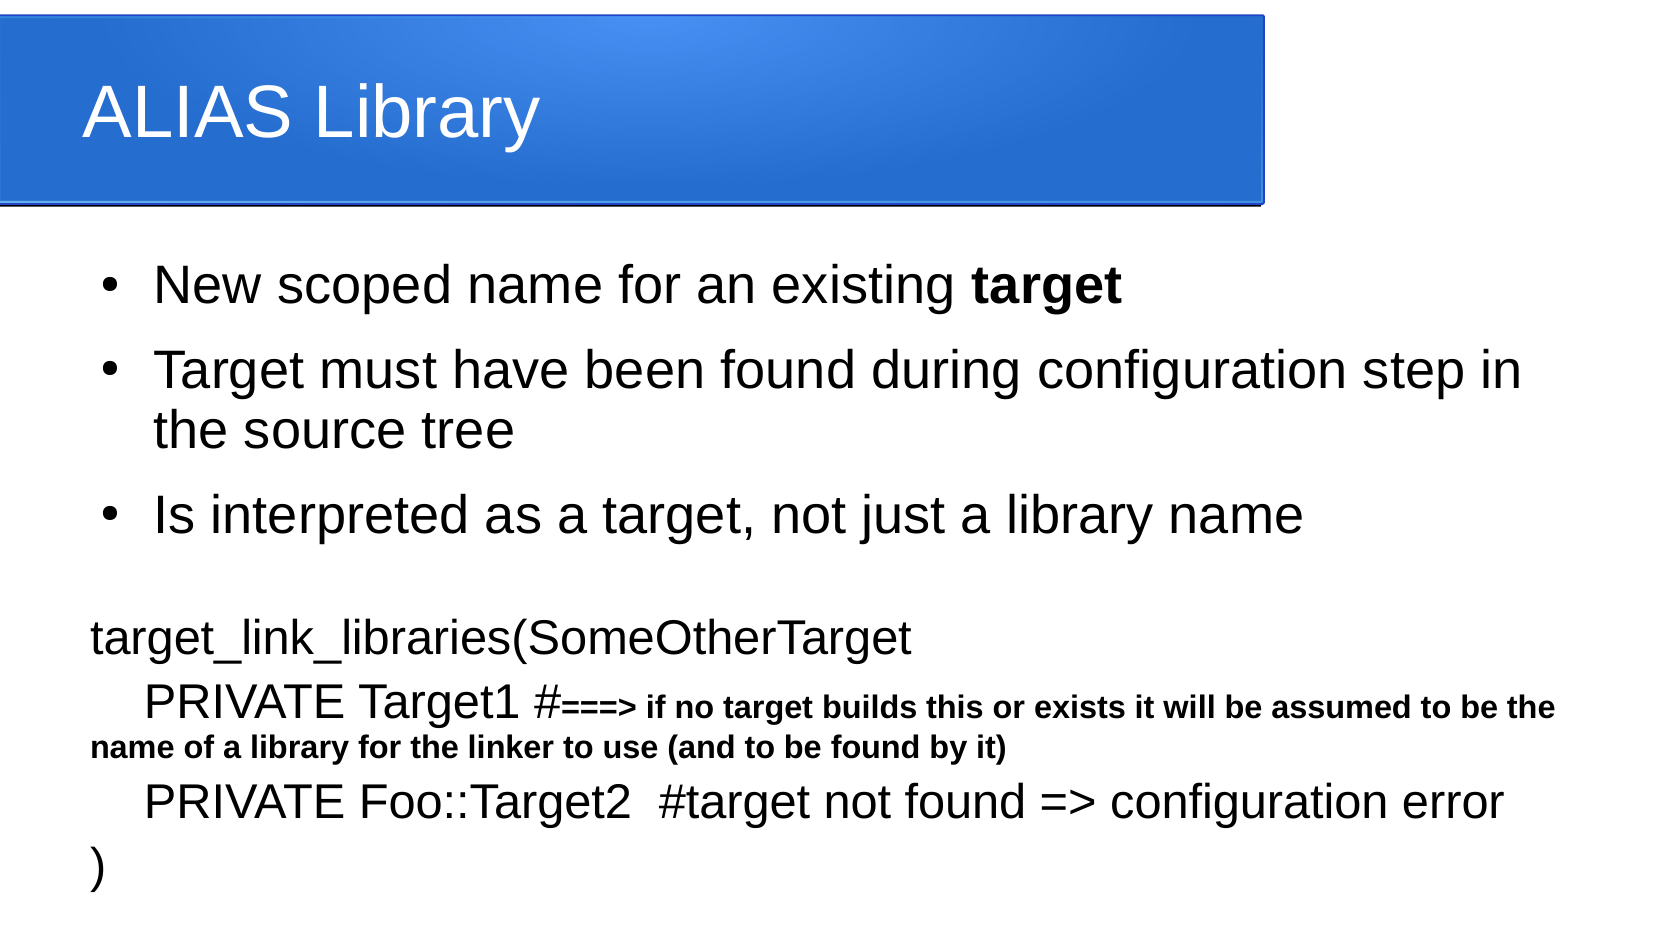

# ALIAS Library
New scoped name for an existing target
Target must have been found during configuration step in the source tree
Is interpreted as a target, not just a library name
target_link_libraries(SomeOtherTarget
 PRIVATE Target1 #===> if no target builds this or exists it will be assumed to be the name of a library for the linker to use (and to be found by it)
 PRIVATE Foo::Target2 #target not found => configuration error
)